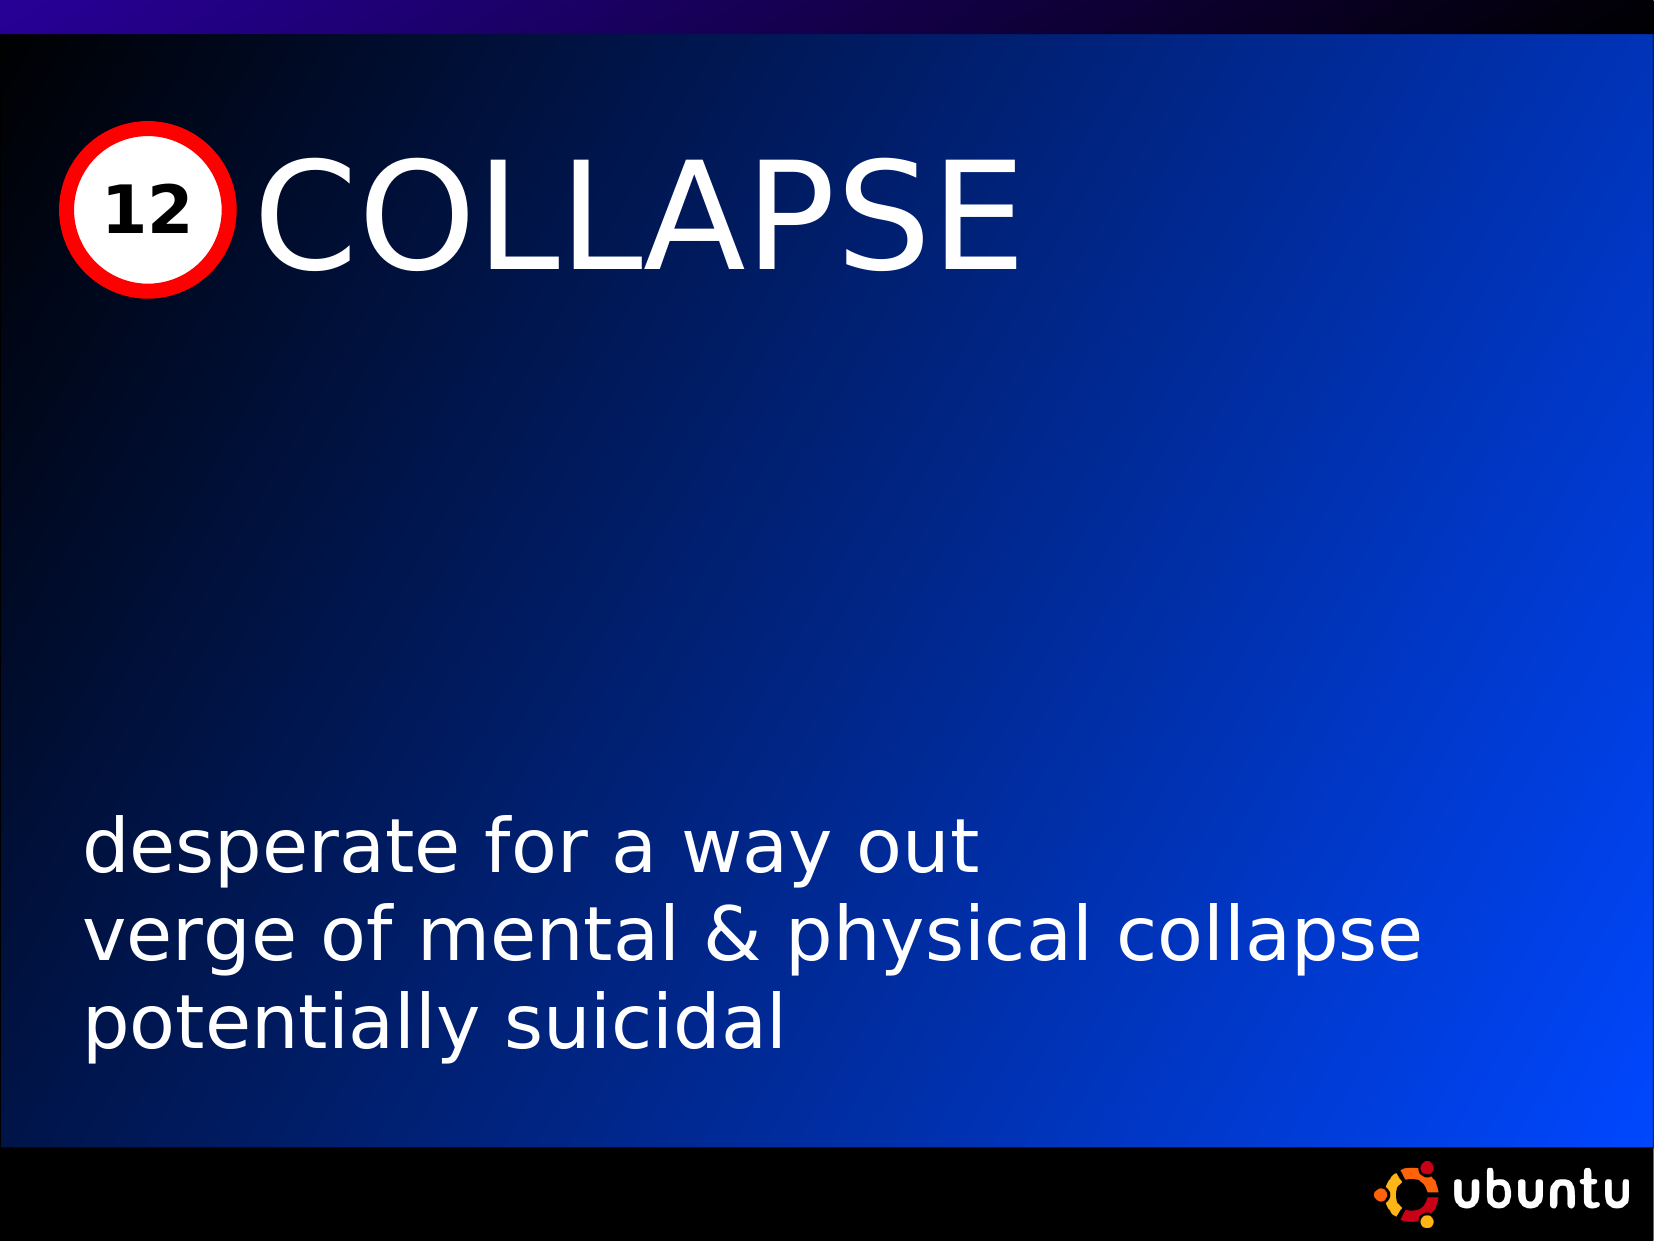

12
COLLAPSE
desperate for a way out
verge of mental & physical collapse
potentially suicidal